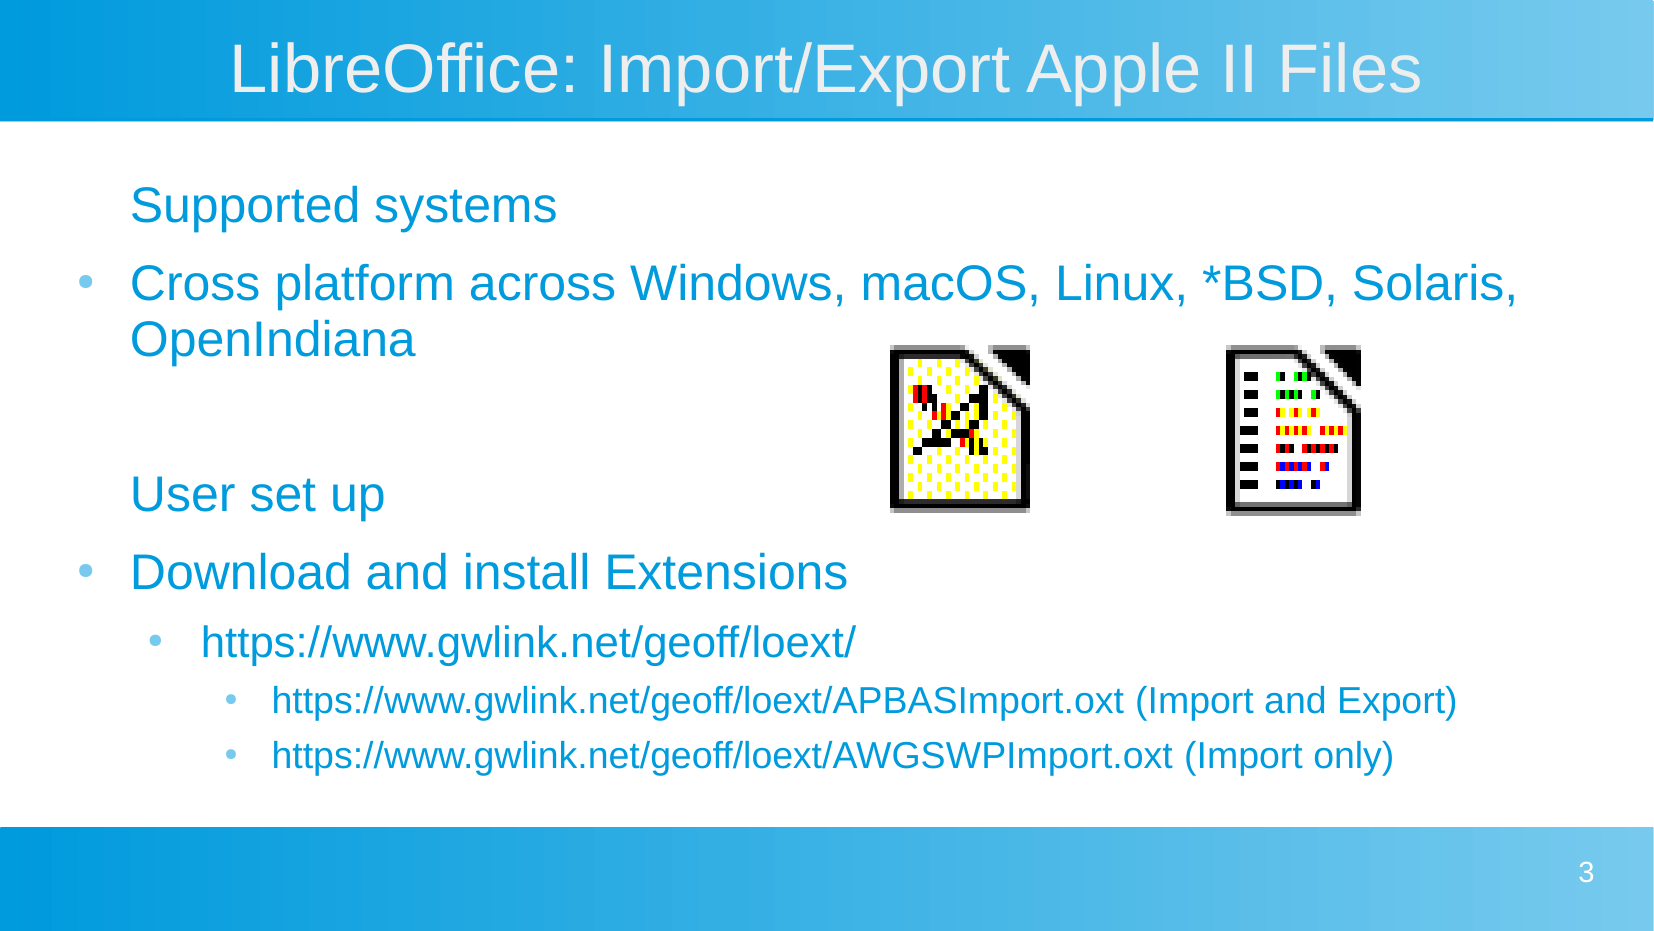

# LibreOffice: Import/Export Apple II Files
Supported systems
Cross platform across Windows, macOS, Linux, *BSD, Solaris, OpenIndiana
User set up
Download and install Extensions
https://www.gwlink.net/geoff/loext/
https://www.gwlink.net/geoff/loext/APBASImport.oxt (Import and Export)
https://www.gwlink.net/geoff/loext/AWGSWPImport.oxt (Import only)
3